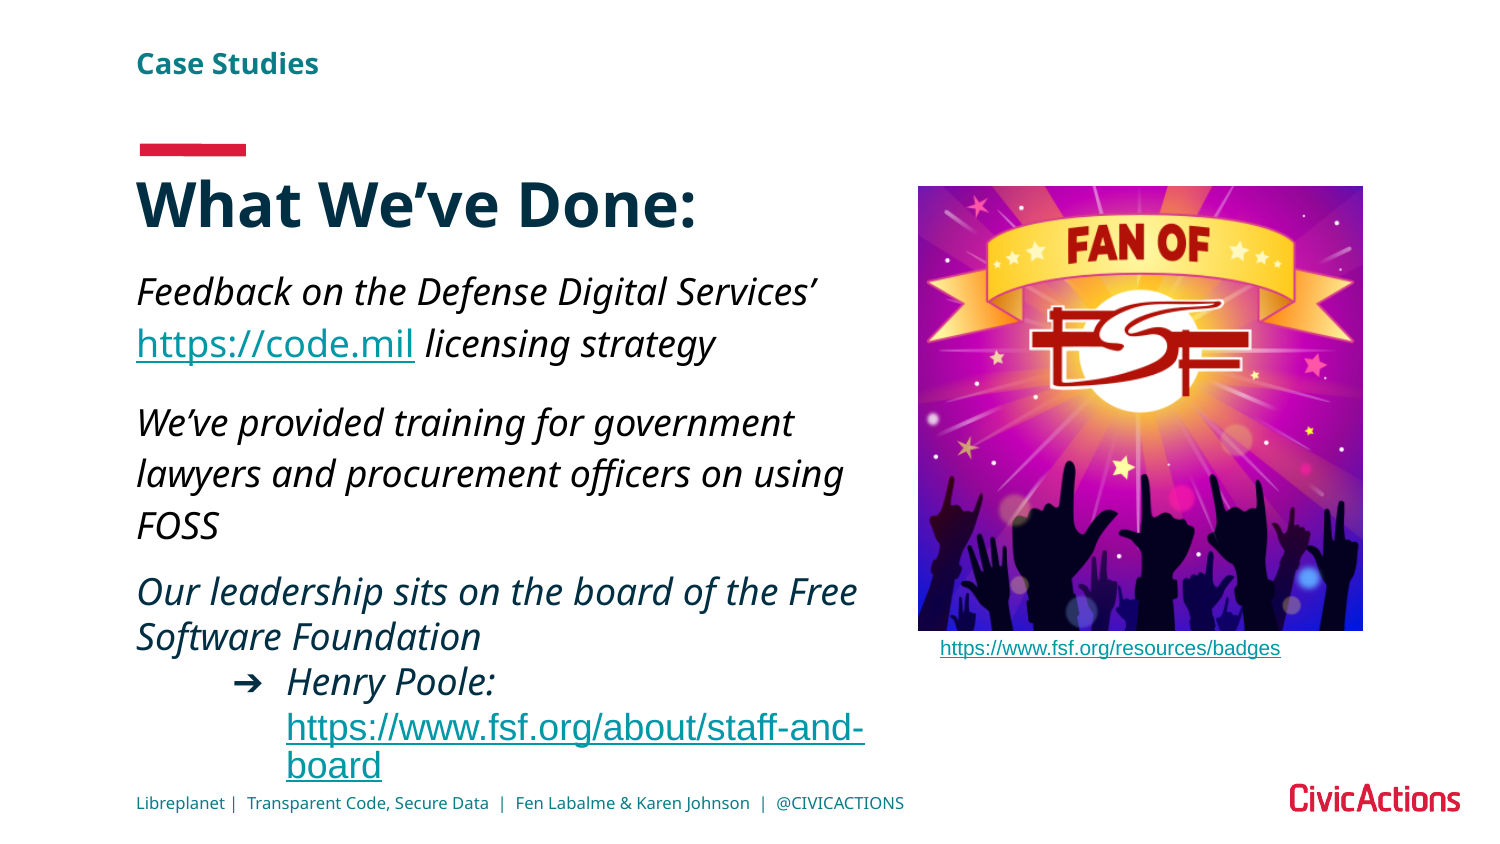

# Case Studies
What We’ve Done:
Feedback on the Defense Digital Services’ https://code.mil licensing strategy
We’ve provided training for government lawyers and procurement officers on using FOSS
Our leadership sits on the board of the Free Software Foundation
Henry Poole: https://www.fsf.org/about/staff-and-board
https://www.fsf.org/resources/badges
Libreplanet | Transparent Code, Secure Data | Fen Labalme & Karen Johnson | @CIVICACTIONS